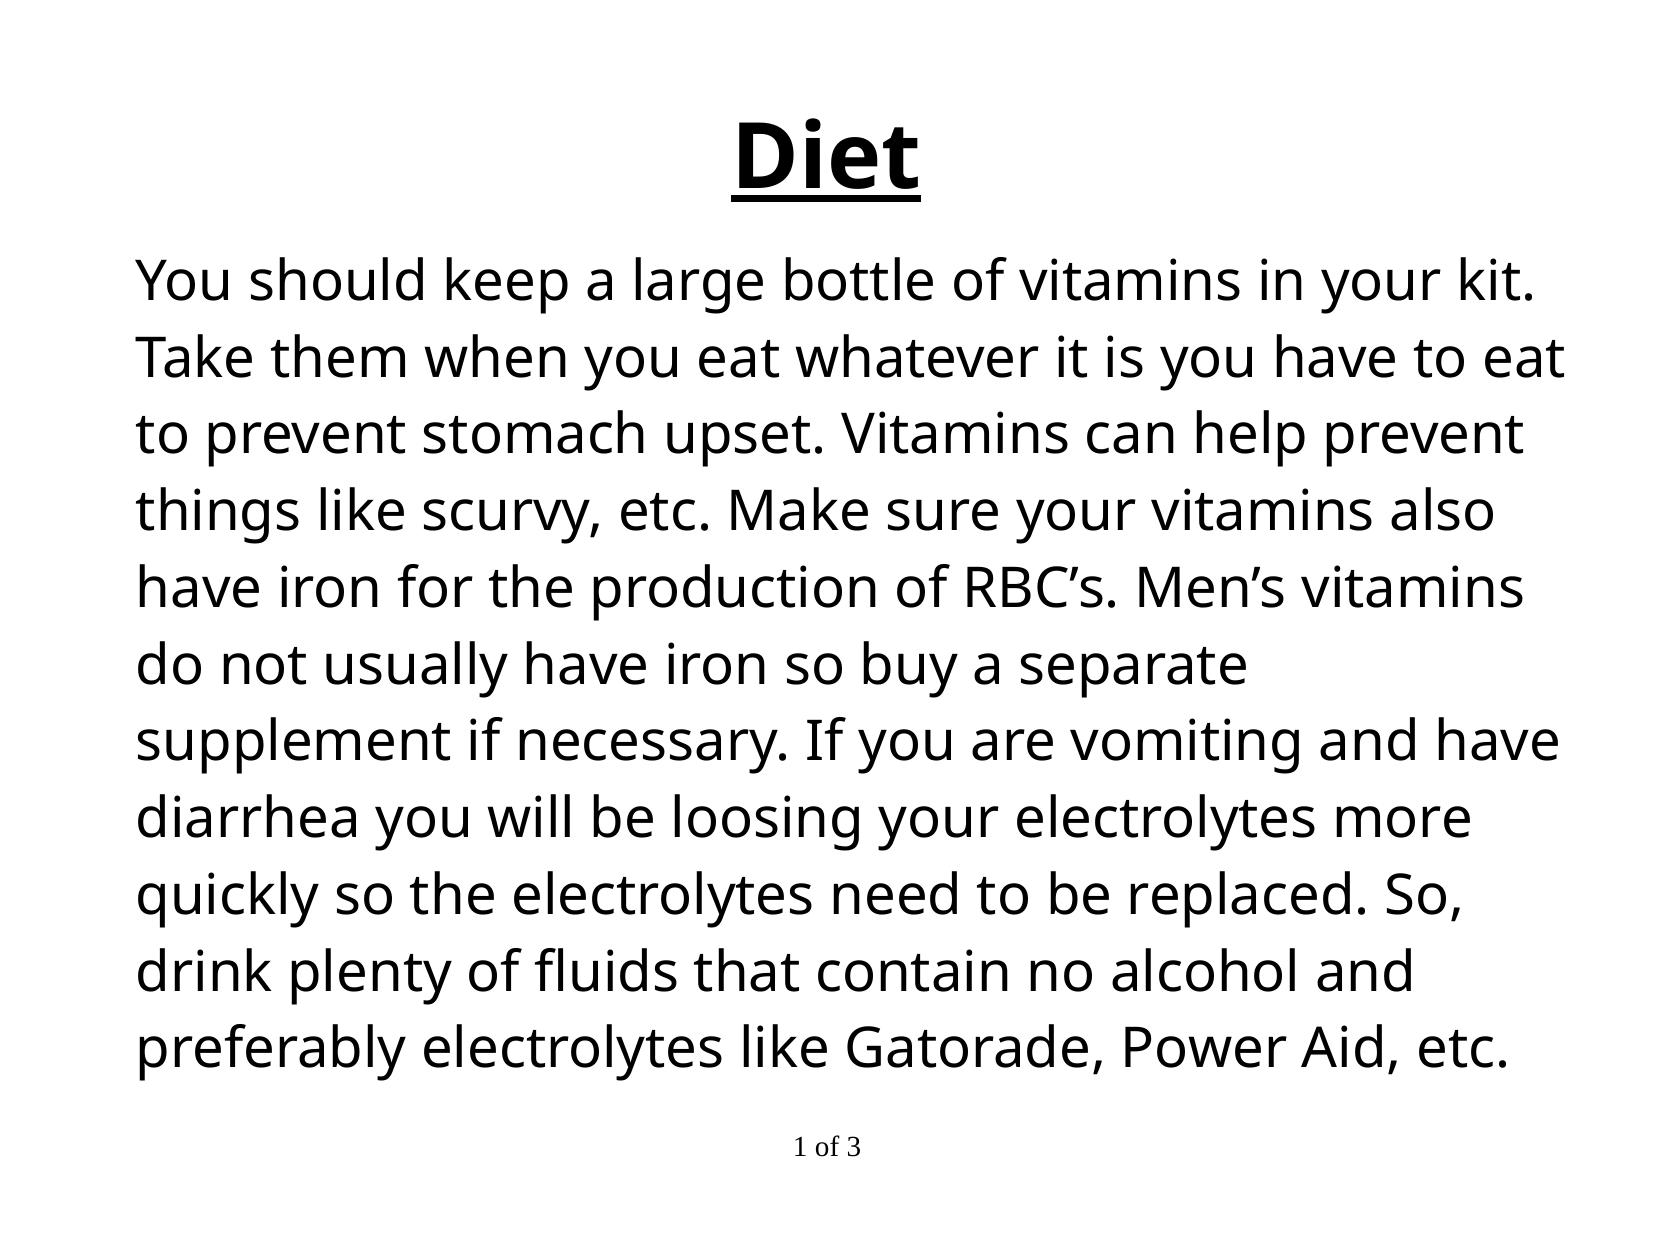

# Diet
You should keep a large bottle of vitamins in your kit. Take them when you eat whatever it is you have to eat to prevent stomach upset. Vitamins can help prevent things like scurvy, etc. Make sure your vitamins also have iron for the production of RBC’s. Men’s vitamins do not usually have iron so buy a separate supplement if necessary. If you are vomiting and have diarrhea you will be loosing your electrolytes more quickly so the electrolytes need to be replaced. So, drink plenty of fluids that contain no alcohol and preferably electrolytes like Gatorade, Power Aid, etc.
1 of 3